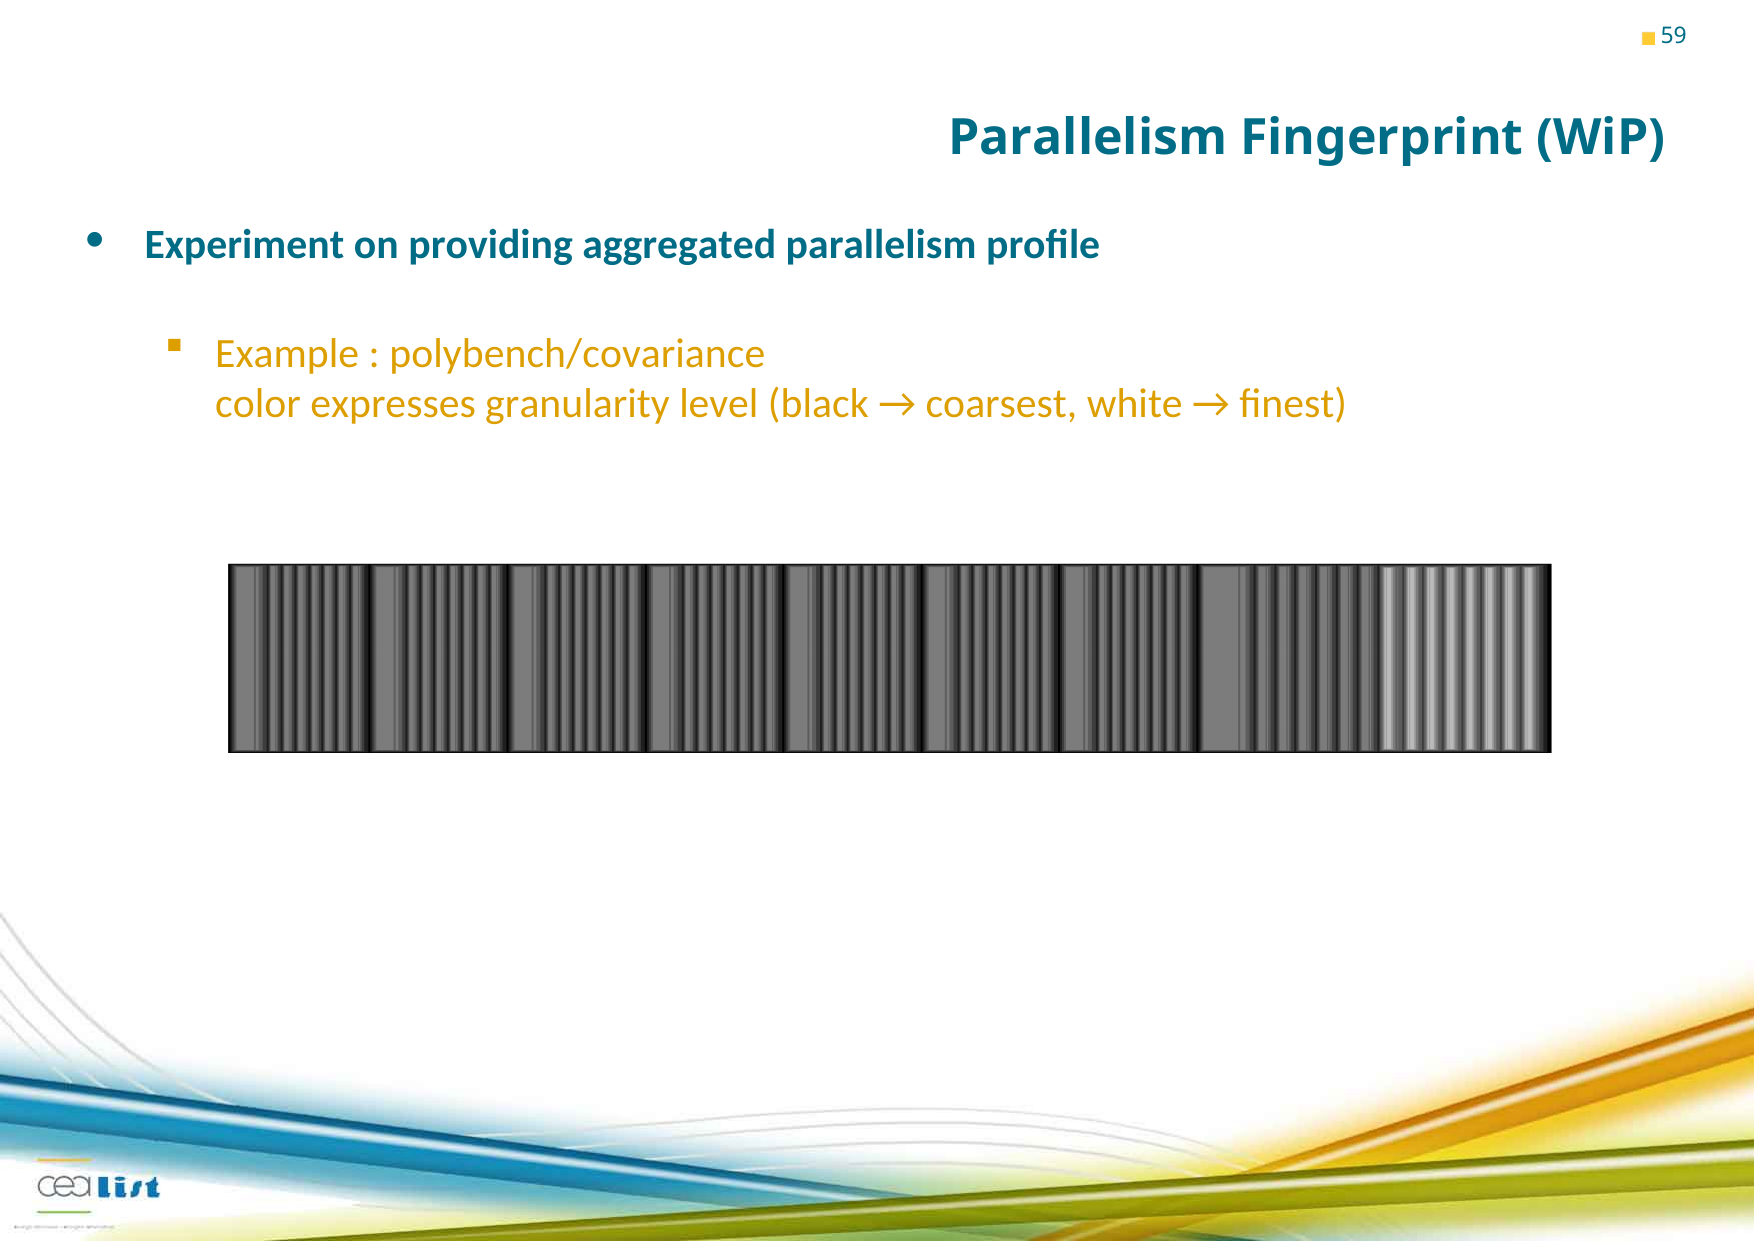

# Parallelism Fingerprint (WiP)
Experiment on providing aggregated parallelism profile
Example : polybench/covariance
color expresses granularity level (black → coarsest, white → finest)